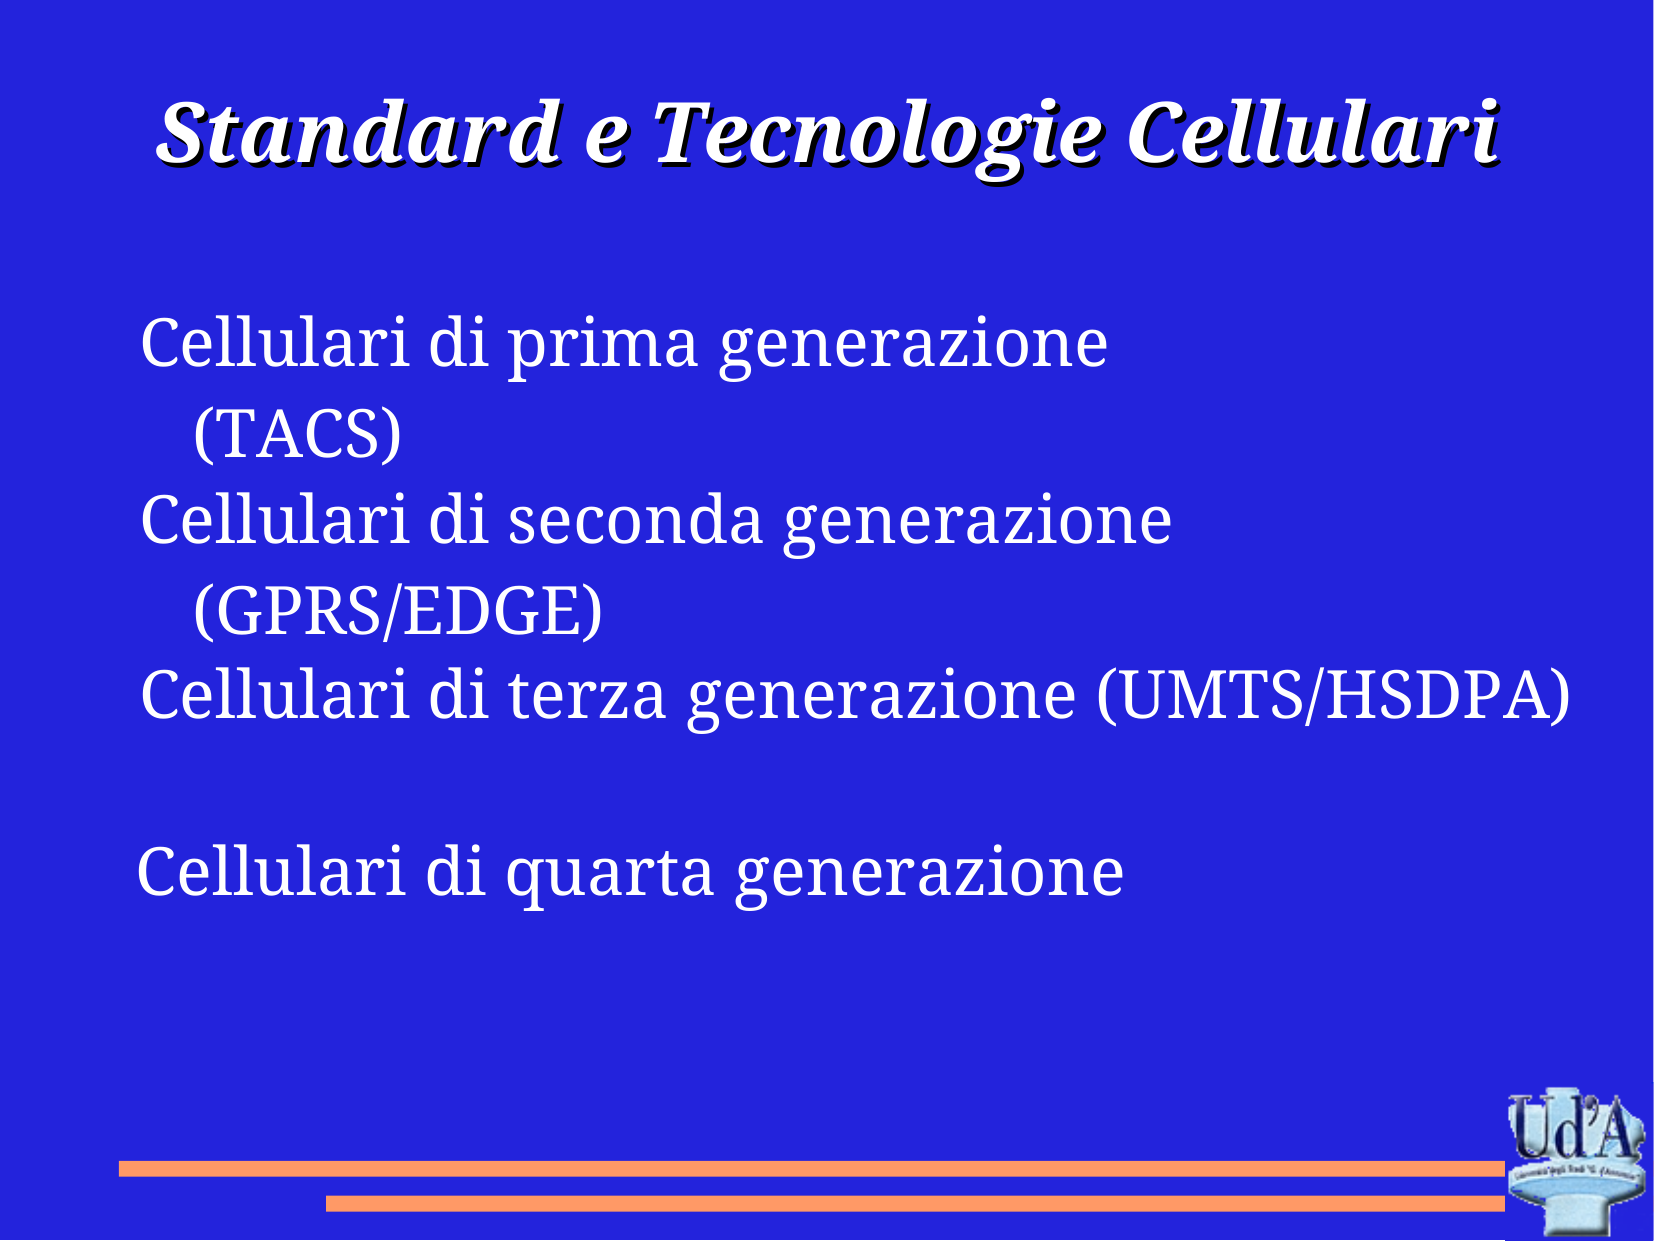

# Standard e Tecnologie Cellulari
Cellulari di prima generazione (TACS)
Cellulari di seconda generazione (GPRS/EDGE)
Cellulari di terza generazione (UMTS/HSDPA)
Cellulari di quarta generazione